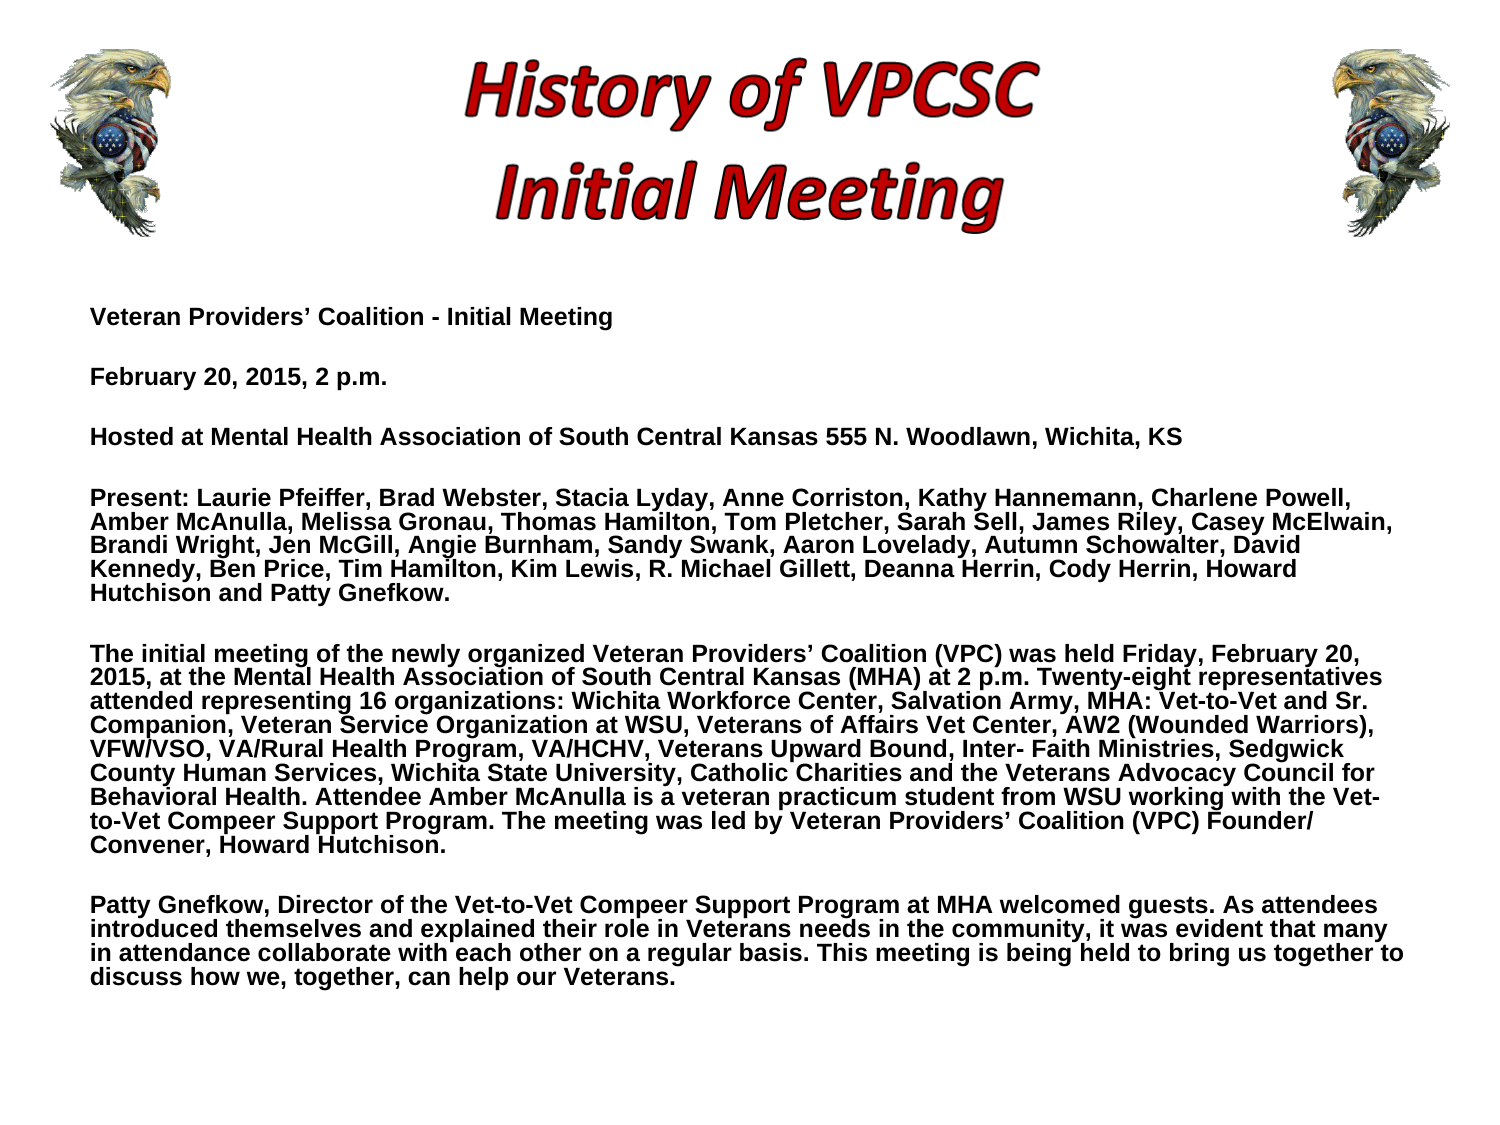

Veteran Providers’ Coalition - Initial Meeting
February 20, 2015, 2 p.m.
Hosted at Mental Health Association of South Central Kansas 555 N. Woodlawn, Wichita, KS
Present: Laurie Pfeiffer, Brad Webster, Stacia Lyday, Anne Corriston, Kathy Hannemann, Charlene Powell, Amber McAnulla, Melissa Gronau, Thomas Hamilton, Tom Pletcher, Sarah Sell, James Riley, Casey McElwain, Brandi Wright, Jen McGill, Angie Burnham, Sandy Swank, Aaron Lovelady, Autumn Schowalter, David Kennedy, Ben Price, Tim Hamilton, Kim Lewis, R. Michael Gillett, Deanna Herrin, Cody Herrin, Howard Hutchison and Patty Gnefkow.
The initial meeting of the newly organized Veteran Providers’ Coalition (VPC) was held Friday, February 20, 2015, at the Mental Health Association of South Central Kansas (MHA) at 2 p.m. Twenty-eight representatives attended representing 16 organizations: Wichita Workforce Center, Salvation Army, MHA: Vet-to-Vet and Sr. Companion, Veteran Service Organization at WSU, Veterans of Affairs Vet Center, AW2 (Wounded Warriors), VFW/VSO, VA/Rural Health Program, VA/HCHV, Veterans Upward Bound, Inter- Faith Ministries, Sedgwick County Human Services, Wichita State University, Catholic Charities and the Veterans Advocacy Council for Behavioral Health. Attendee Amber McAnulla is a veteran practicum student from WSU working with the Vet-to-Vet Compeer Support Program. The meeting was led by Veteran Providers’ Coalition (VPC) Founder/ Convener, Howard Hutchison.
Patty Gnefkow, Director of the Vet-to-Vet Compeer Support Program at MHA welcomed guests. As attendees introduced themselves and explained their role in Veterans needs in the community, it was evident that many in attendance collaborate with each other on a regular basis. This meeting is being held to bring us together to discuss how we, together, can help our Veterans.